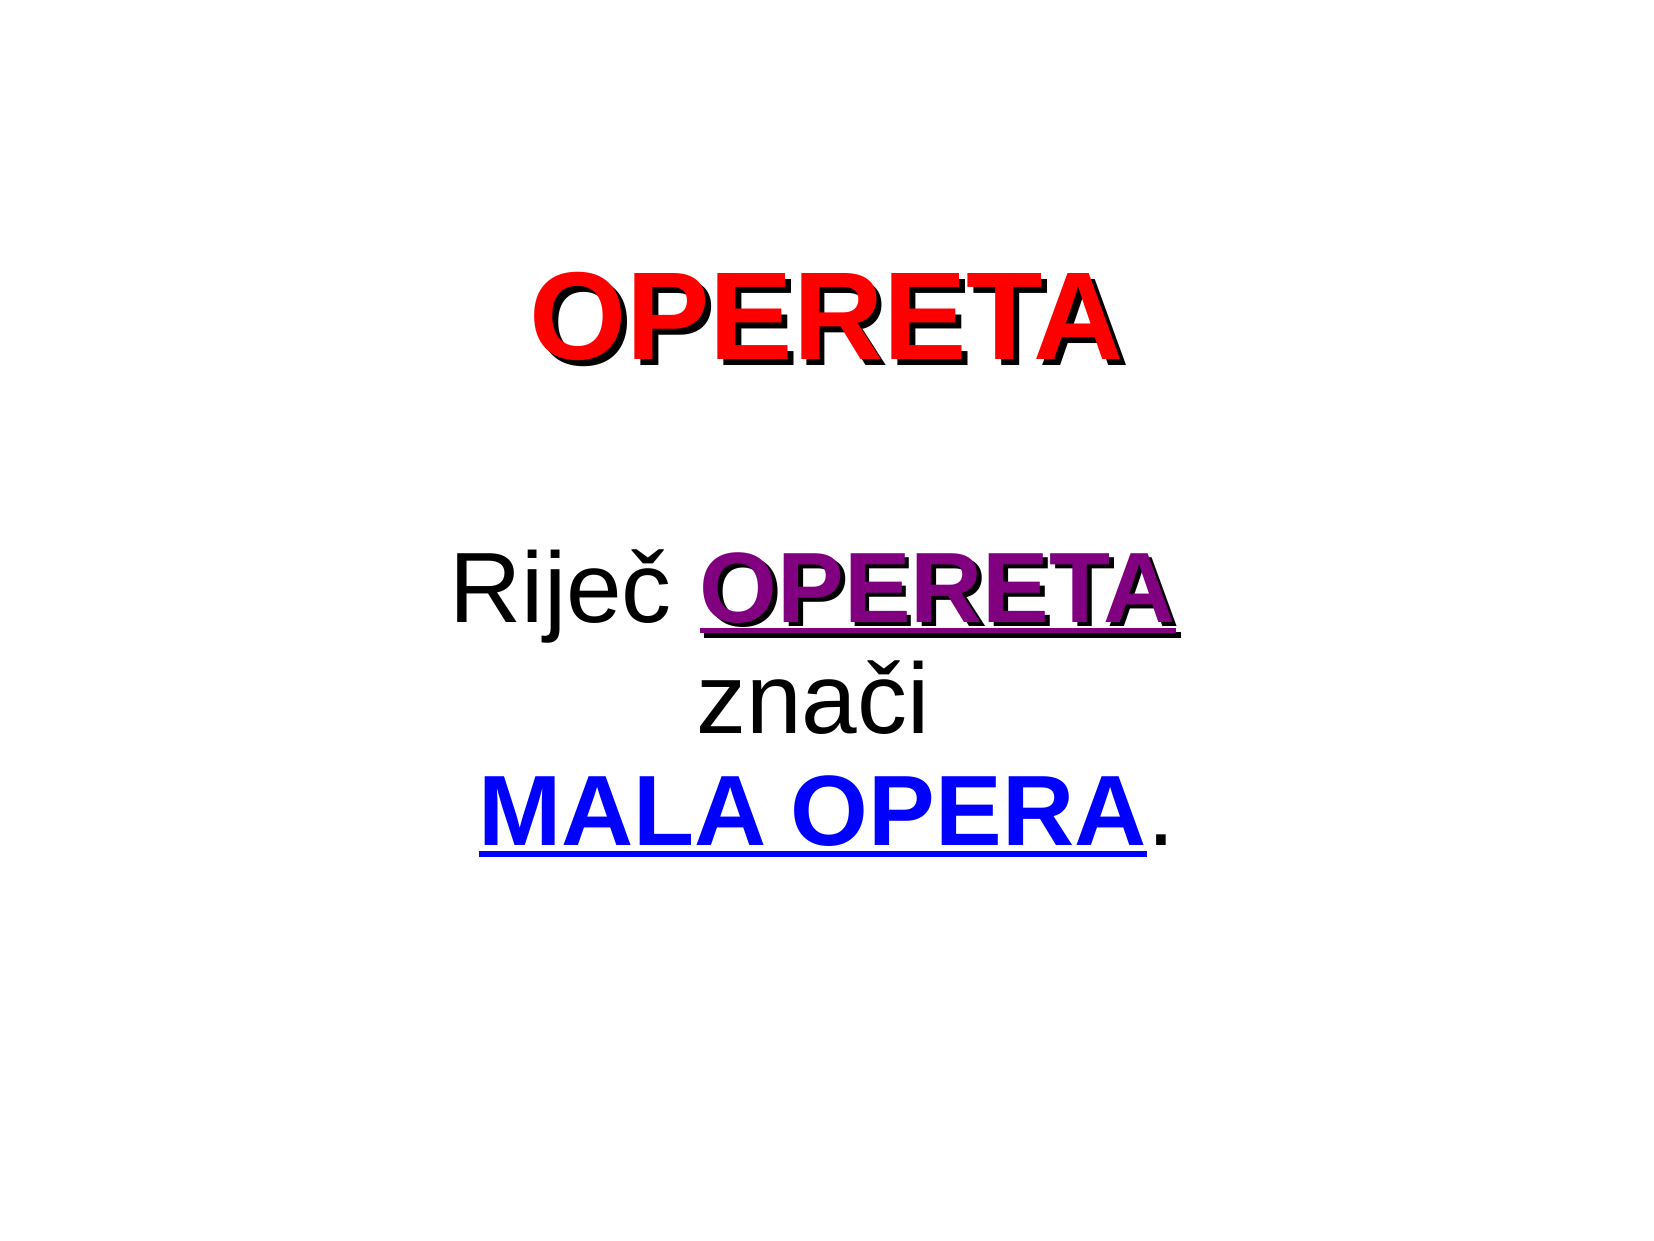

# OPERETA
Riječ OPERETA
znači
MALA OPERA.